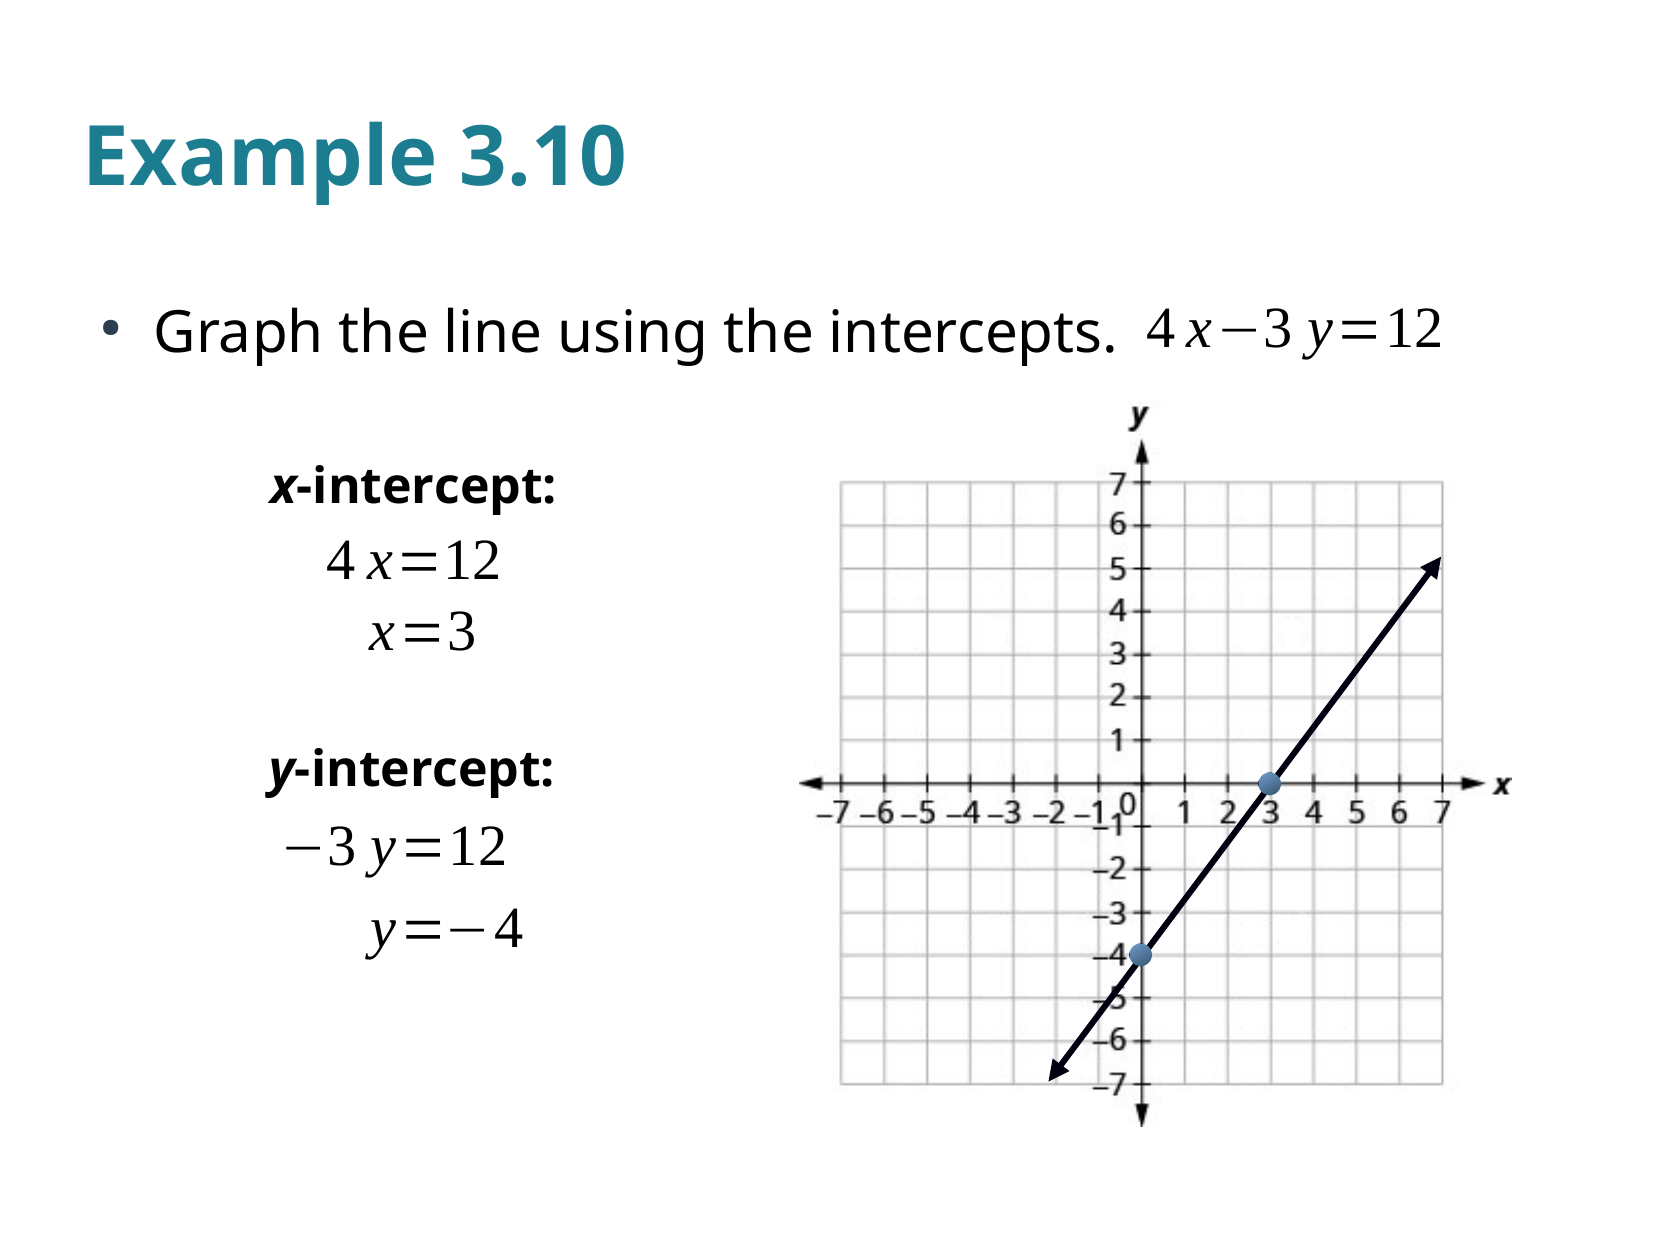

# Example 3.10
Graph the line using the intercepts.
x-intercept:
y-intercept: